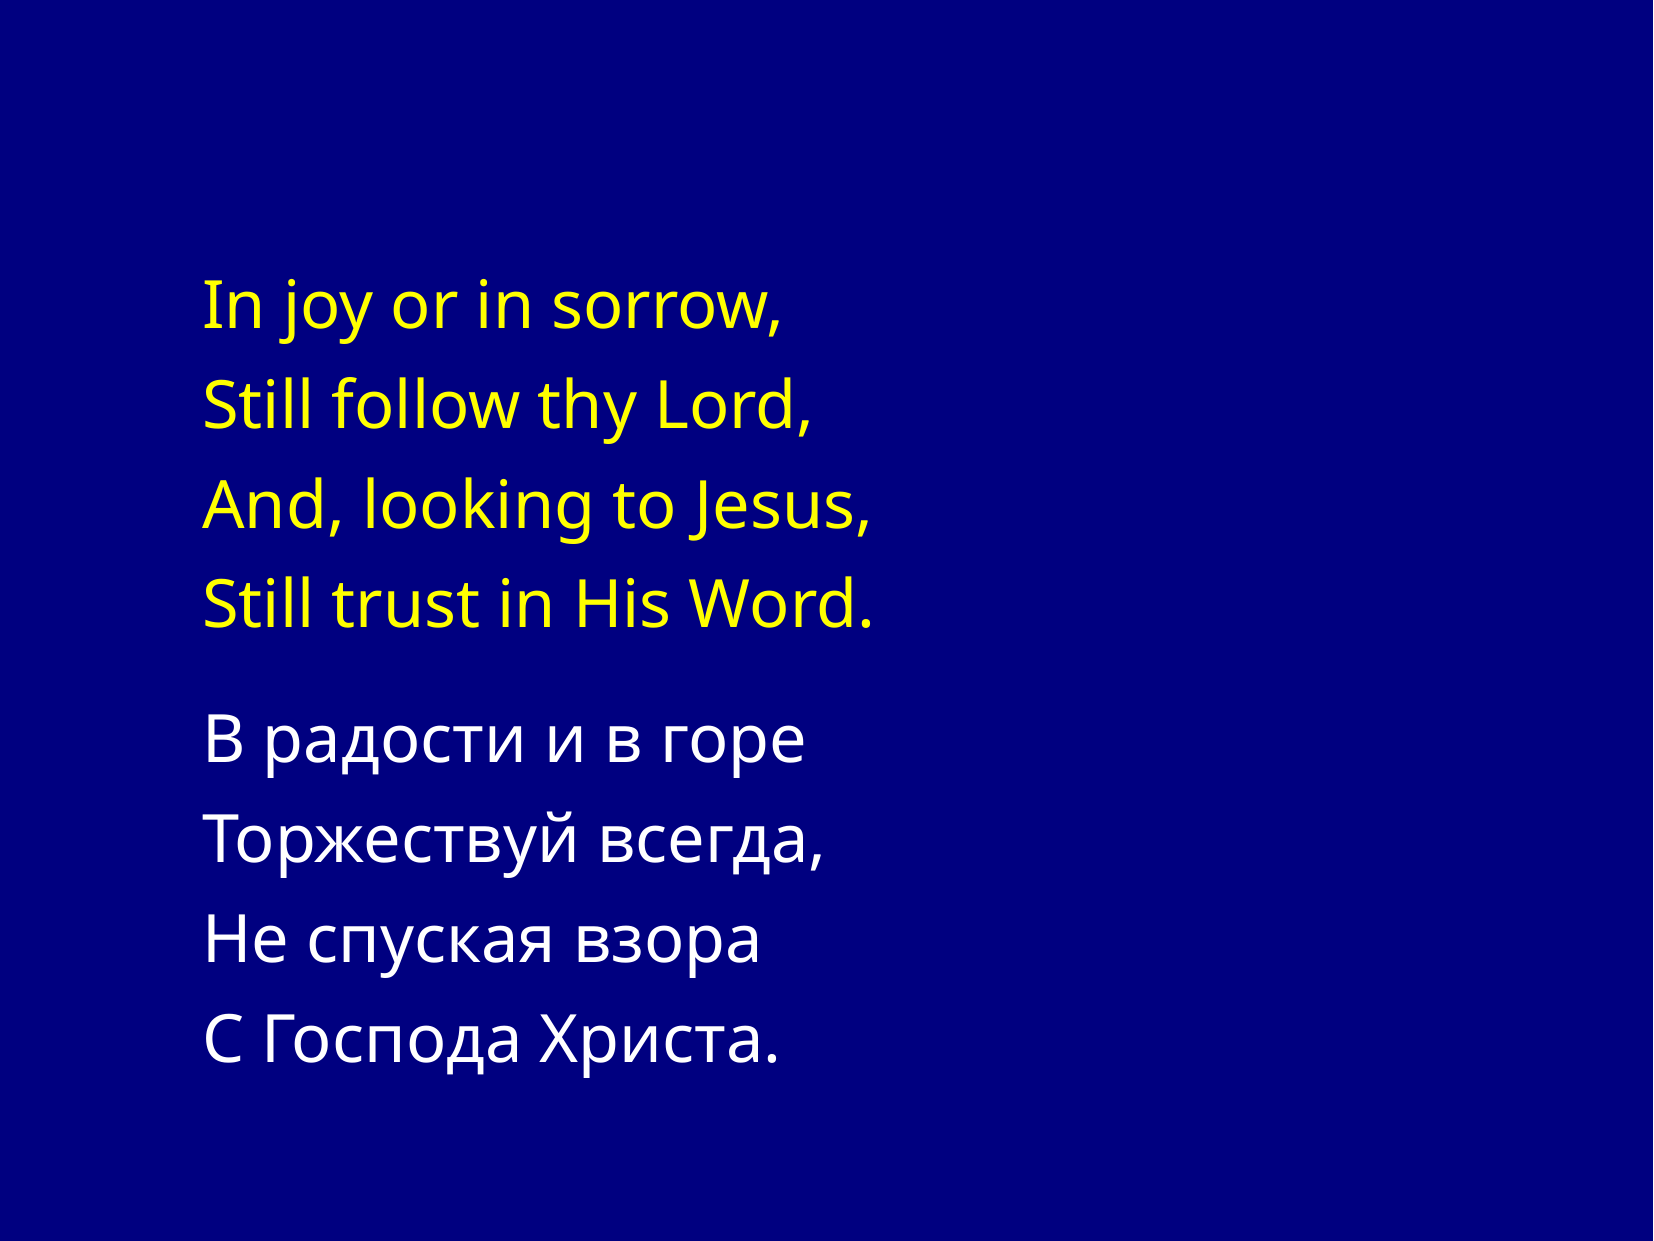

In joy or in sorrow,
	Still follow thy Lord,
	And, looking to Jesus,
	Still trust in His Word.
	В радости и в горе
	Торжествуй всегда,
	Не спуская взора
	С Господа Христа.